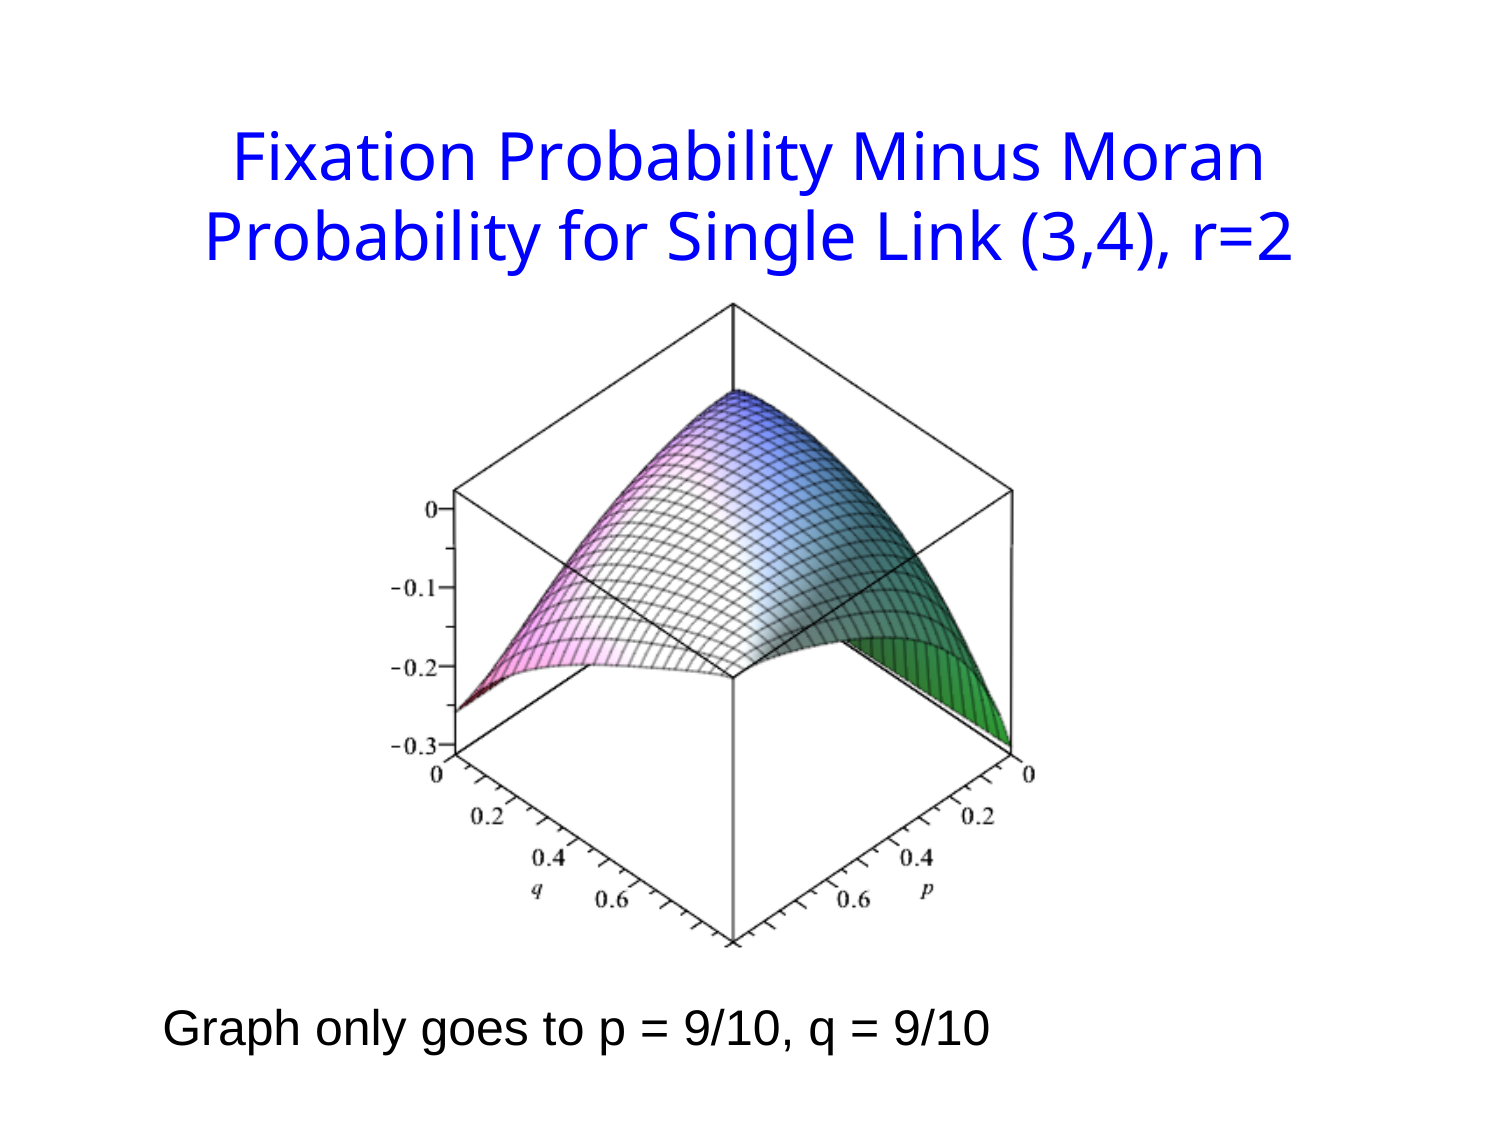

# Fixation Probability Minus Moran Probability for Single Link (3,4), r=2
Graph only goes to p = 9/10, q = 9/10